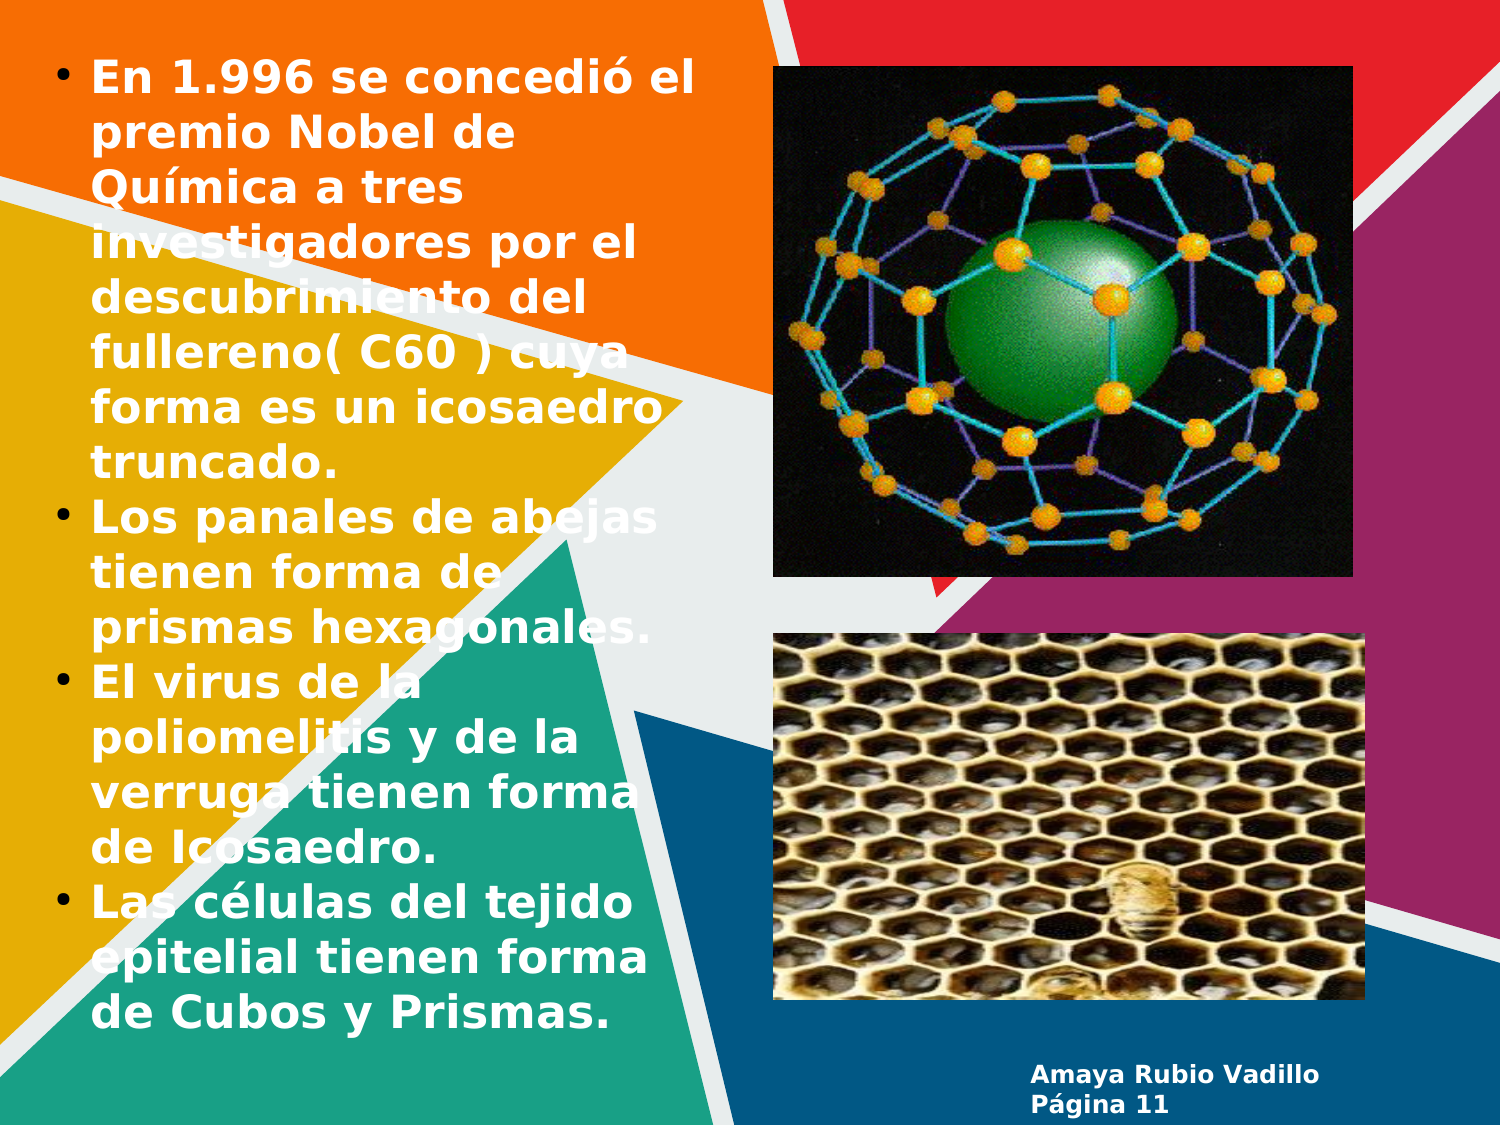

En 1.996 se concedió el premio Nobel de Química a tres investigadores por el descubrimiento del fullereno( C60 ) cuya forma es un icosaedro truncado.
Los panales de abejas tienen forma de prismas hexagonales.
El virus de la poliomelitis y de la verruga tienen forma de Icosaedro.
Las células del tejido epitelial tienen forma de Cubos y Prismas.
Amaya Rubio
12
Amaya Rubio Vadillo	 Página 11